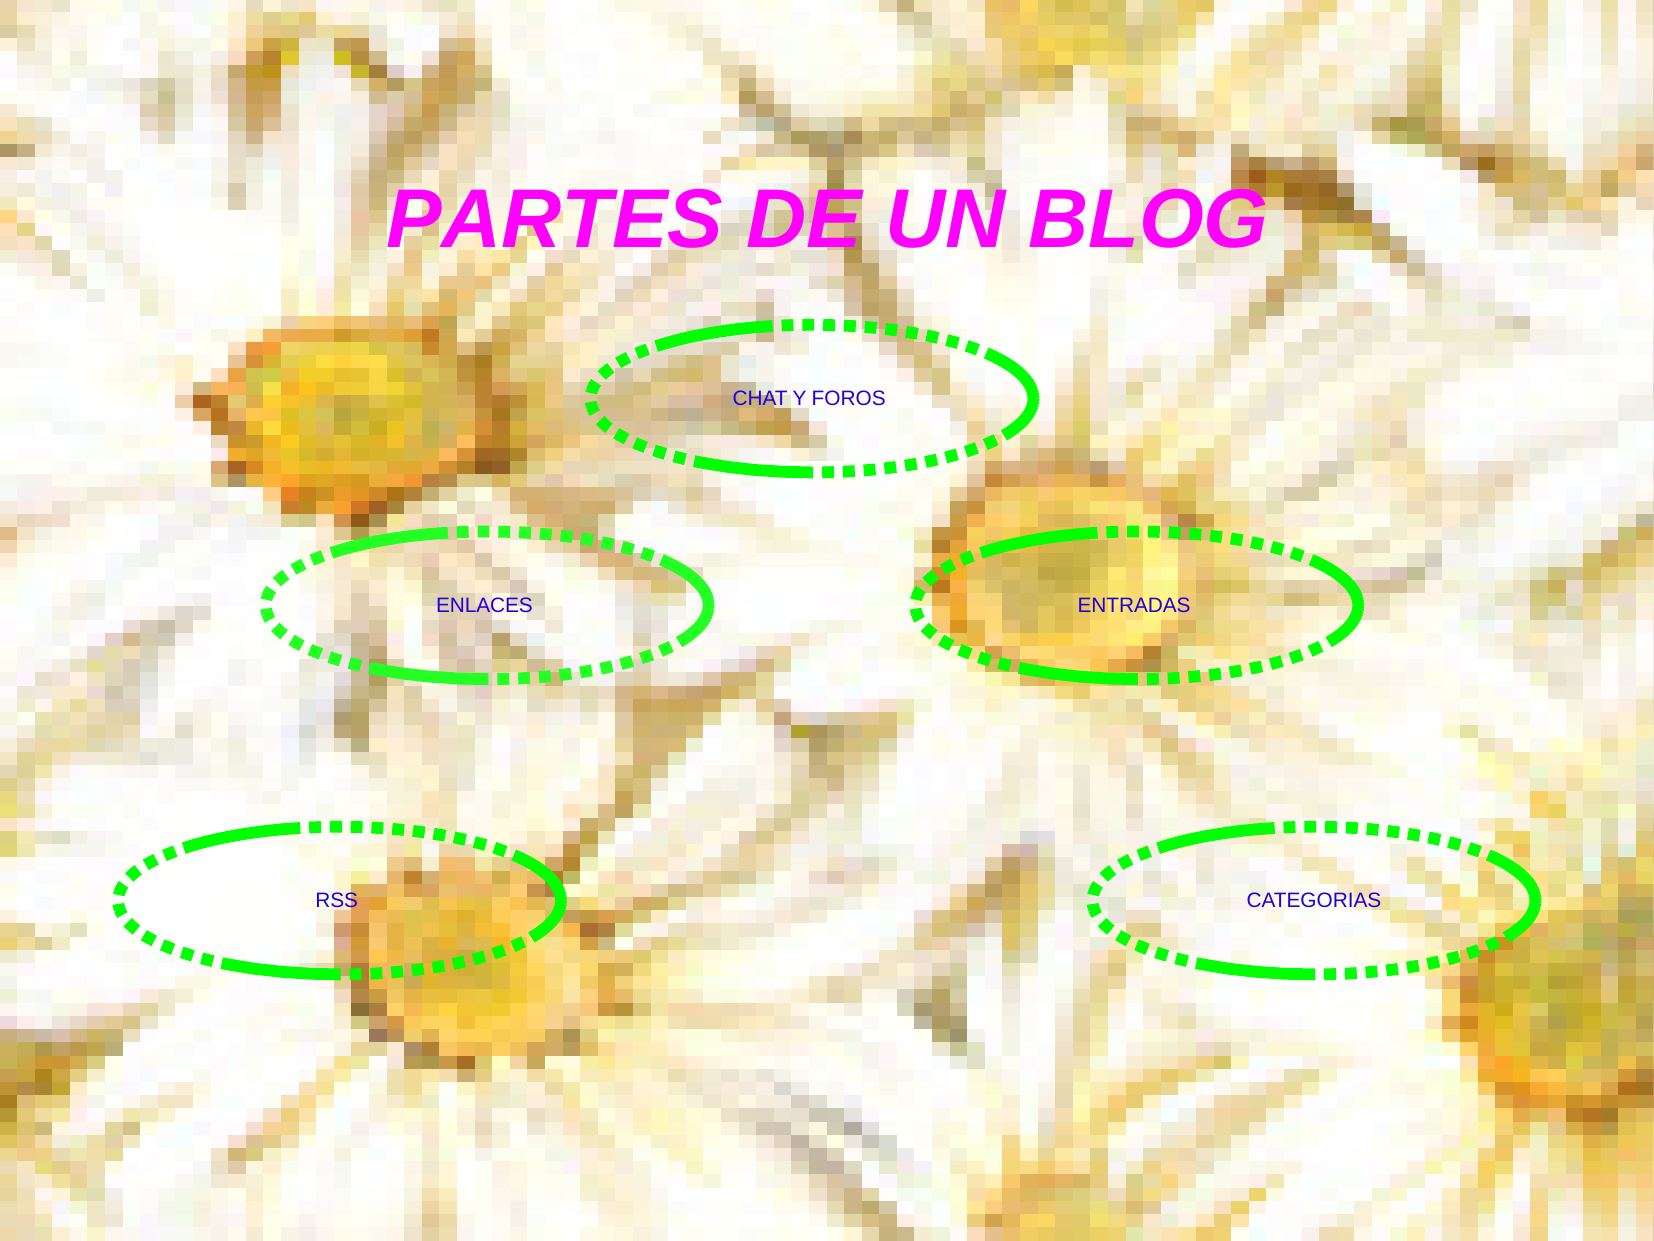

# PARTES DE UN BLOG
CHAT Y FOROS
ENLACES
ENTRADAS
RSS
CATEGORIAS